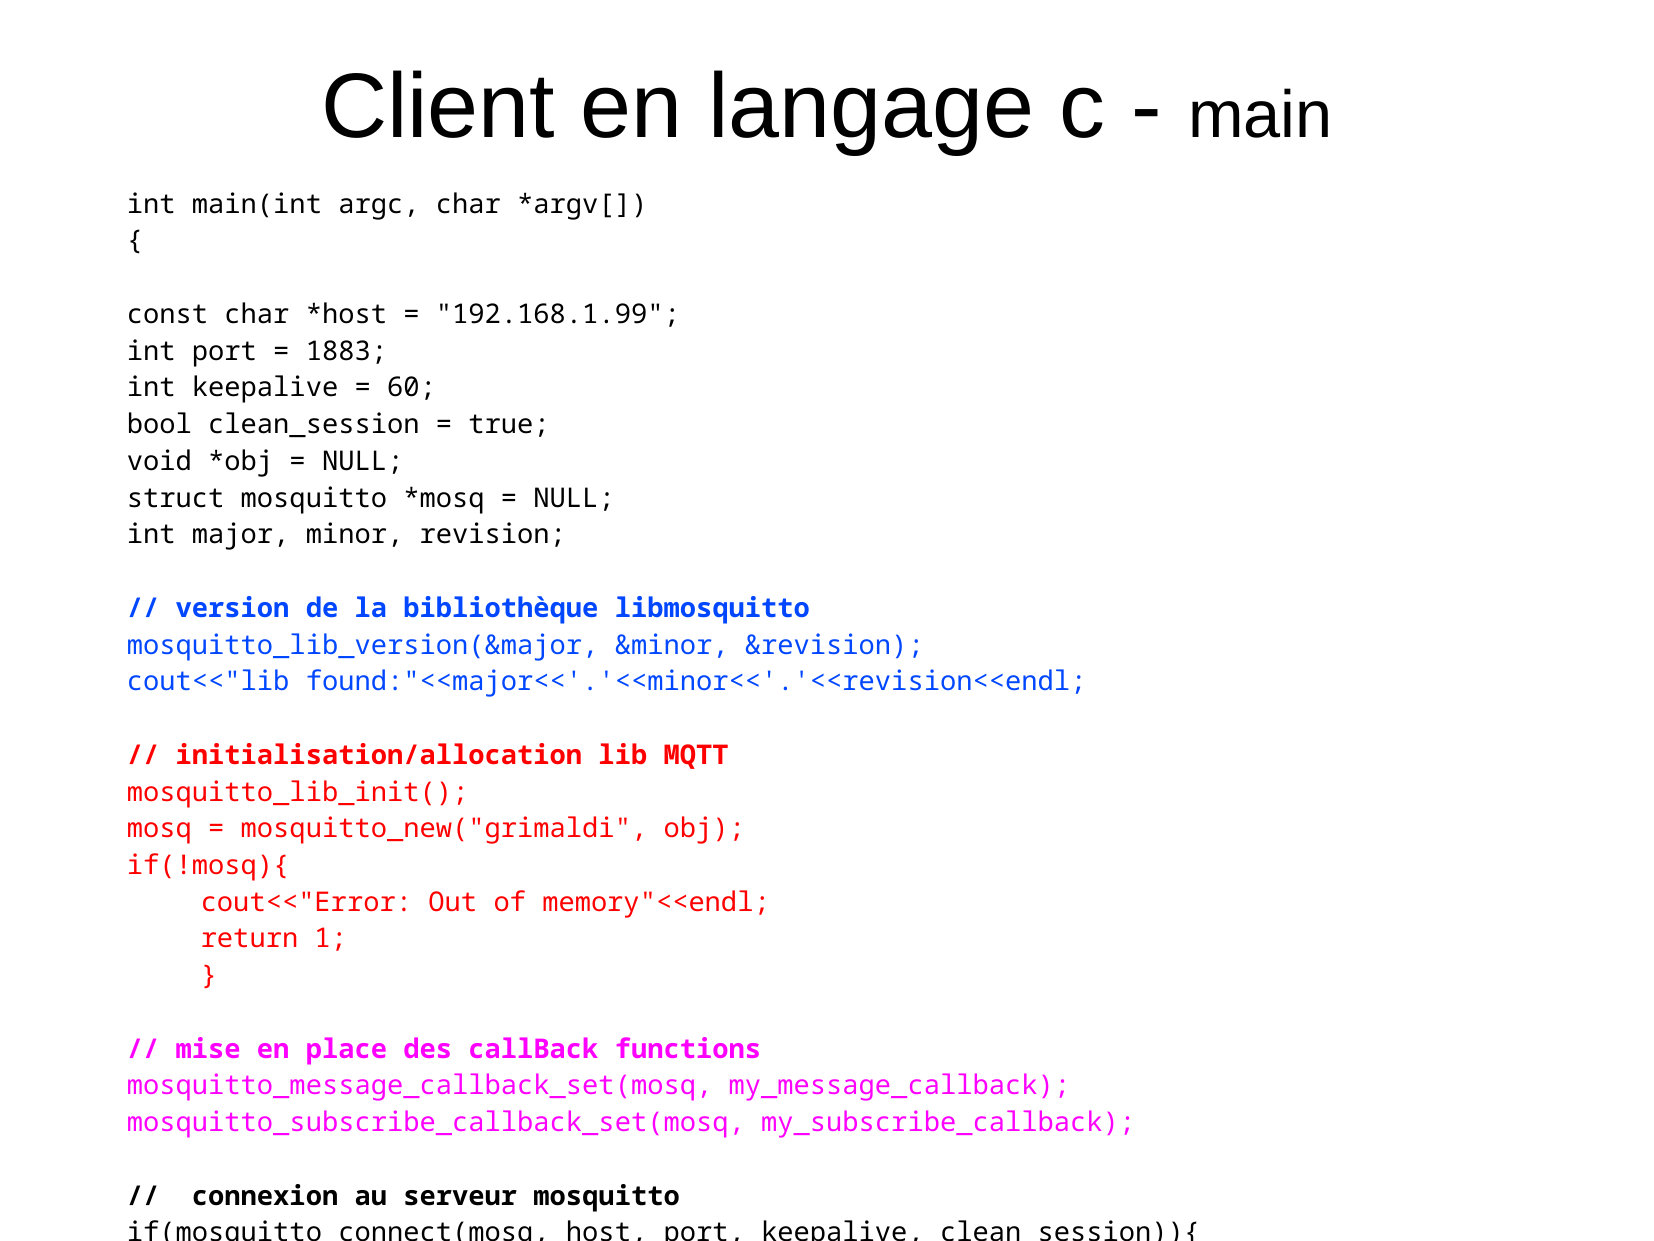

# Client en langage c - main
int main(int argc, char *argv[])
{
const char *host = "192.168.1.99";
int port = 1883;
int keepalive = 60;
bool clean_session = true;
void *obj = NULL;
struct mosquitto *mosq = NULL;
int major, minor, revision;
// version de la bibliothèque libmosquitto
mosquitto_lib_version(&major, &minor, &revision);
cout<<"lib found:"<<major<<'.'<<minor<<'.'<<revision<<endl;
// initialisation/allocation lib MQTT
mosquitto_lib_init();
mosq = mosquitto_new("grimaldi", obj);
if(!mosq){
	cout<<"Error: Out of memory"<<endl;
	return 1;
	}
// mise en place des callBack functions
mosquitto_message_callback_set(mosq, my_message_callback);
mosquitto_subscribe_callback_set(mosq, my_subscribe_callback);
// connexion au serveur mosquitto
if(mosquitto_connect(mosq, host, port, keepalive, clean_session)){
	cout<<"Unable to connect"<<endl;
	return 1;
	}